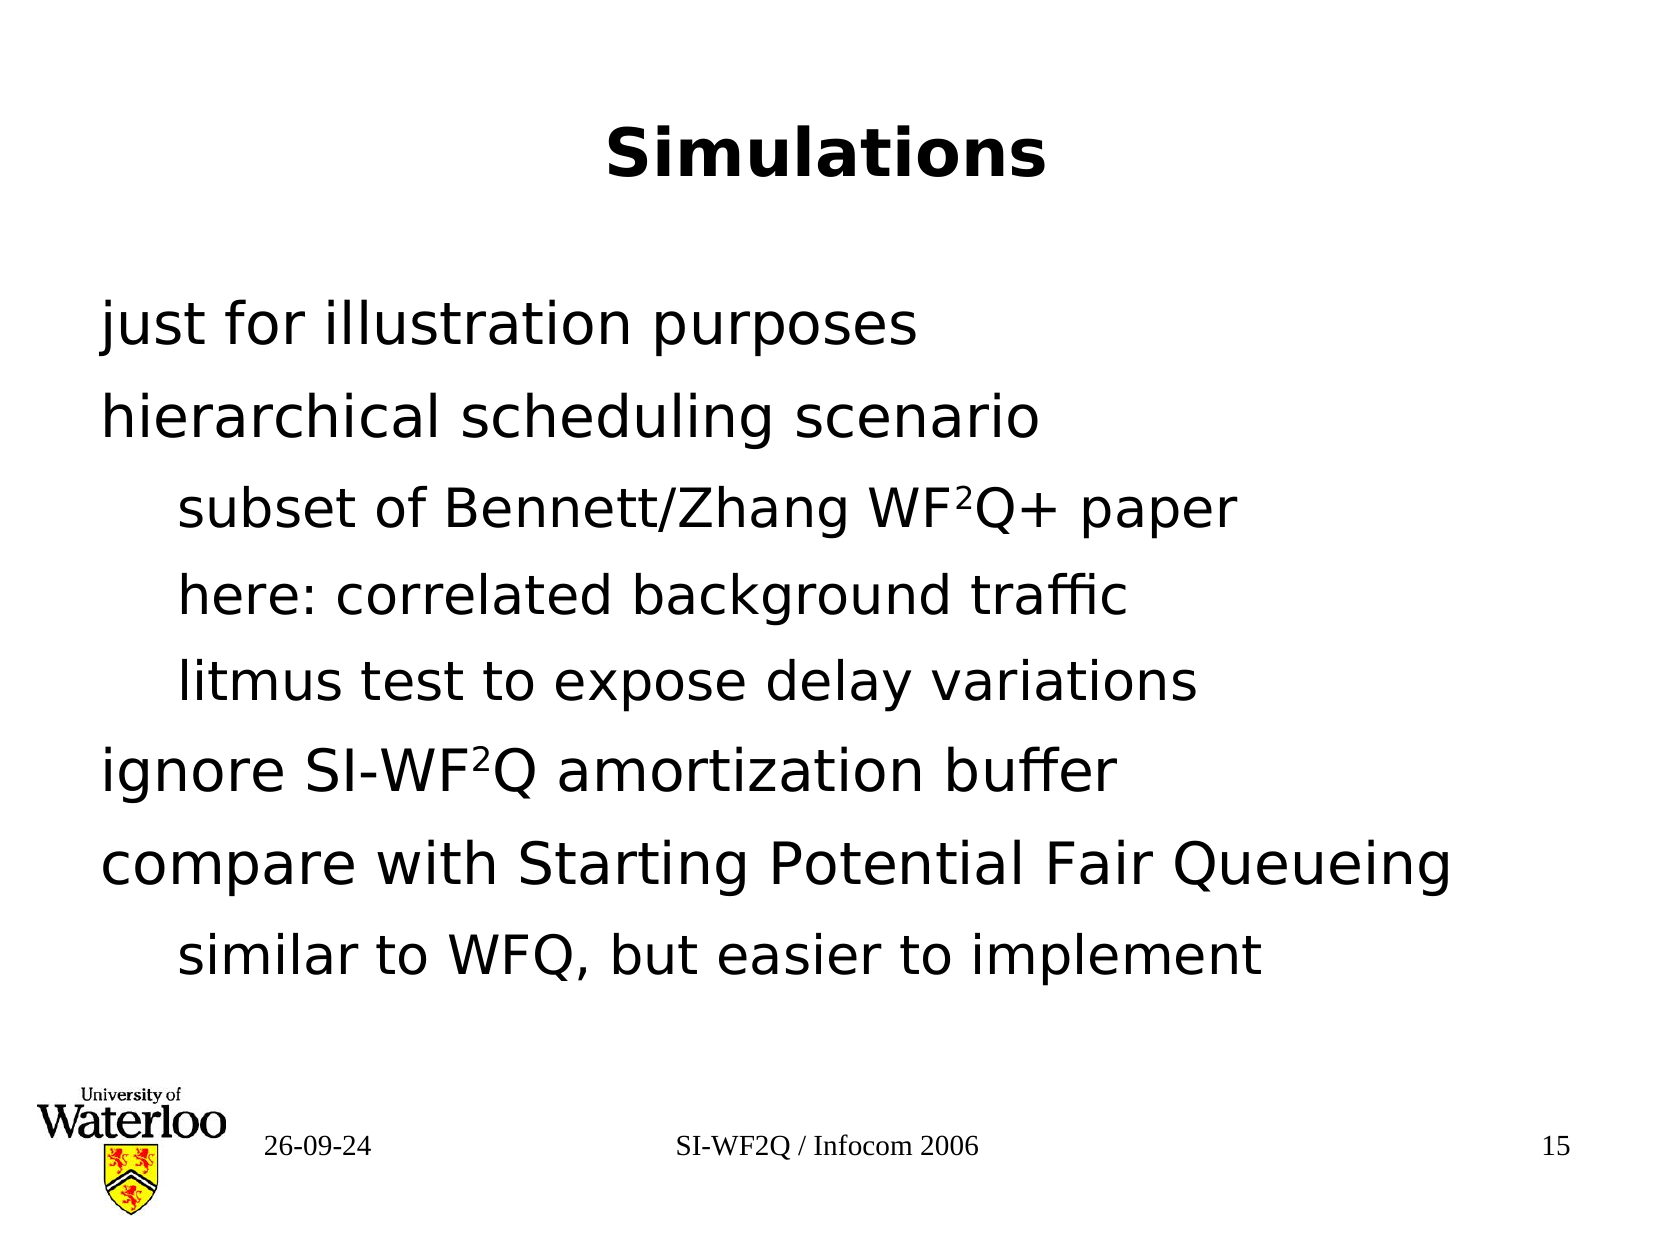

# Simulations
just for illustration purposes
hierarchical scheduling scenario
subset of Bennett/Zhang WF2Q+ paper
here: correlated background traffic
litmus test to expose delay variations
ignore SI-WF2Q amortization buffer
compare with Starting Potential Fair Queueing
similar to WFQ, but easier to implement
SI-WF2Q / Infocom 2006
15